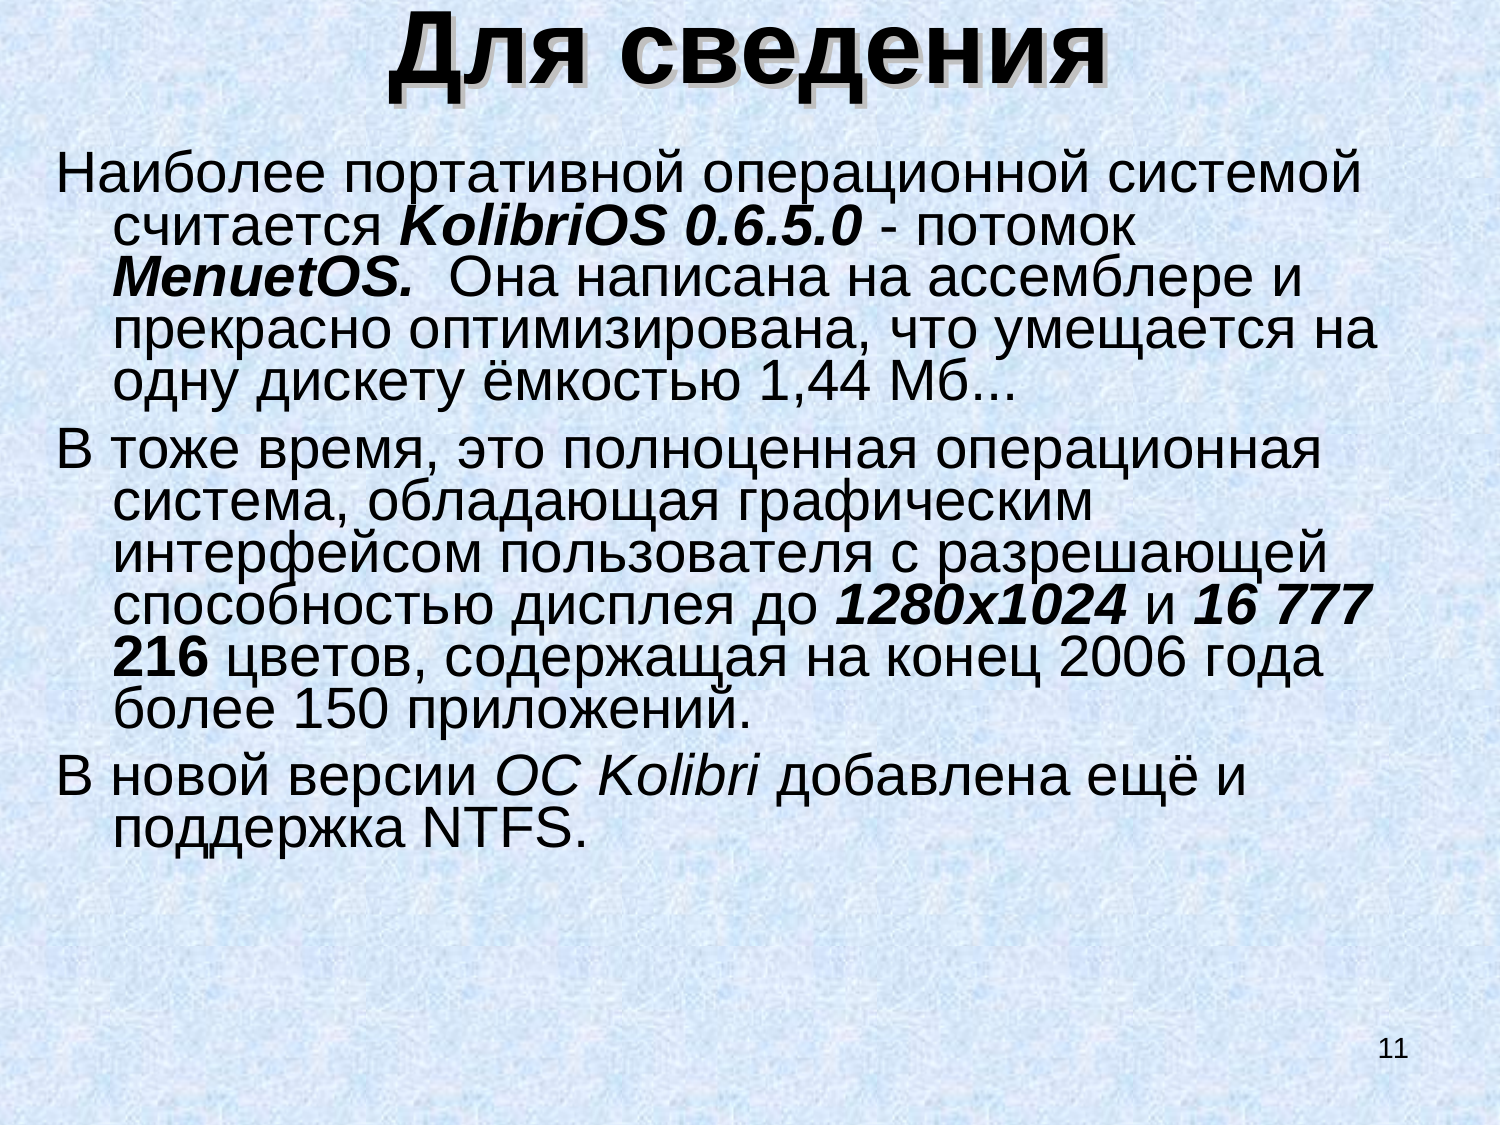

# Для сведения
Наиболее портативной операционной системой считается KolibriOS 0.6.5.0 - потомок MenuetOS. Она написана на ассемблере и прекрасно оптимизирована, что умещается на одну дискету ёмкостью 1,44 Мб...
В тоже время, это полноценная операционная система, обладающая графическим интерфейсом пользователя с разрешающей способностью дисплея до 1280x1024 и 16 777 216 цветов, содержащая на конец 2006 года более 150 приложений.
В новой версии ОС Kolibri добавлена ещё и поддержка NTFS.
11